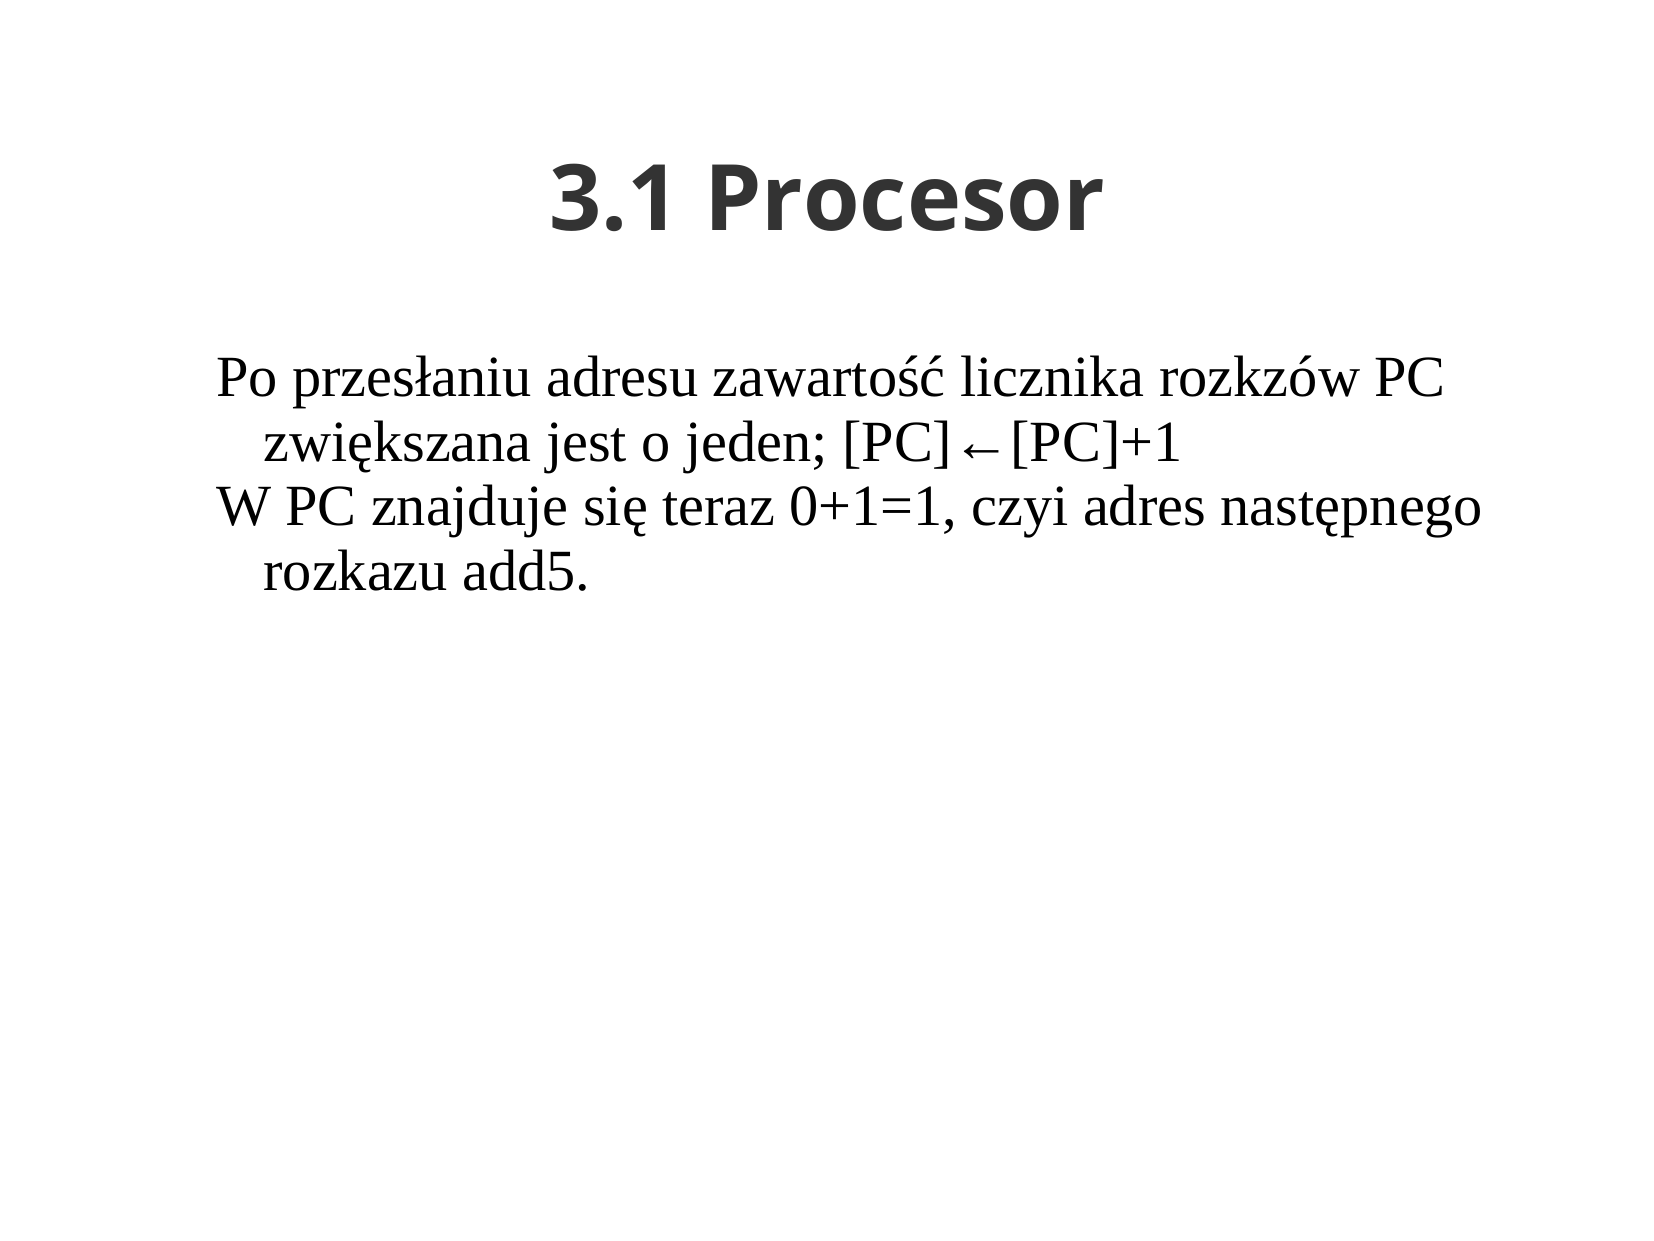

# 3.1 Procesor
Po przesłaniu adresu zawartość licznika rozkzów PC zwiększana jest o jeden; [PC]←[PC]+1
W PC znajduje się teraz 0+1=1, czyi adres następnego rozkazu add5.